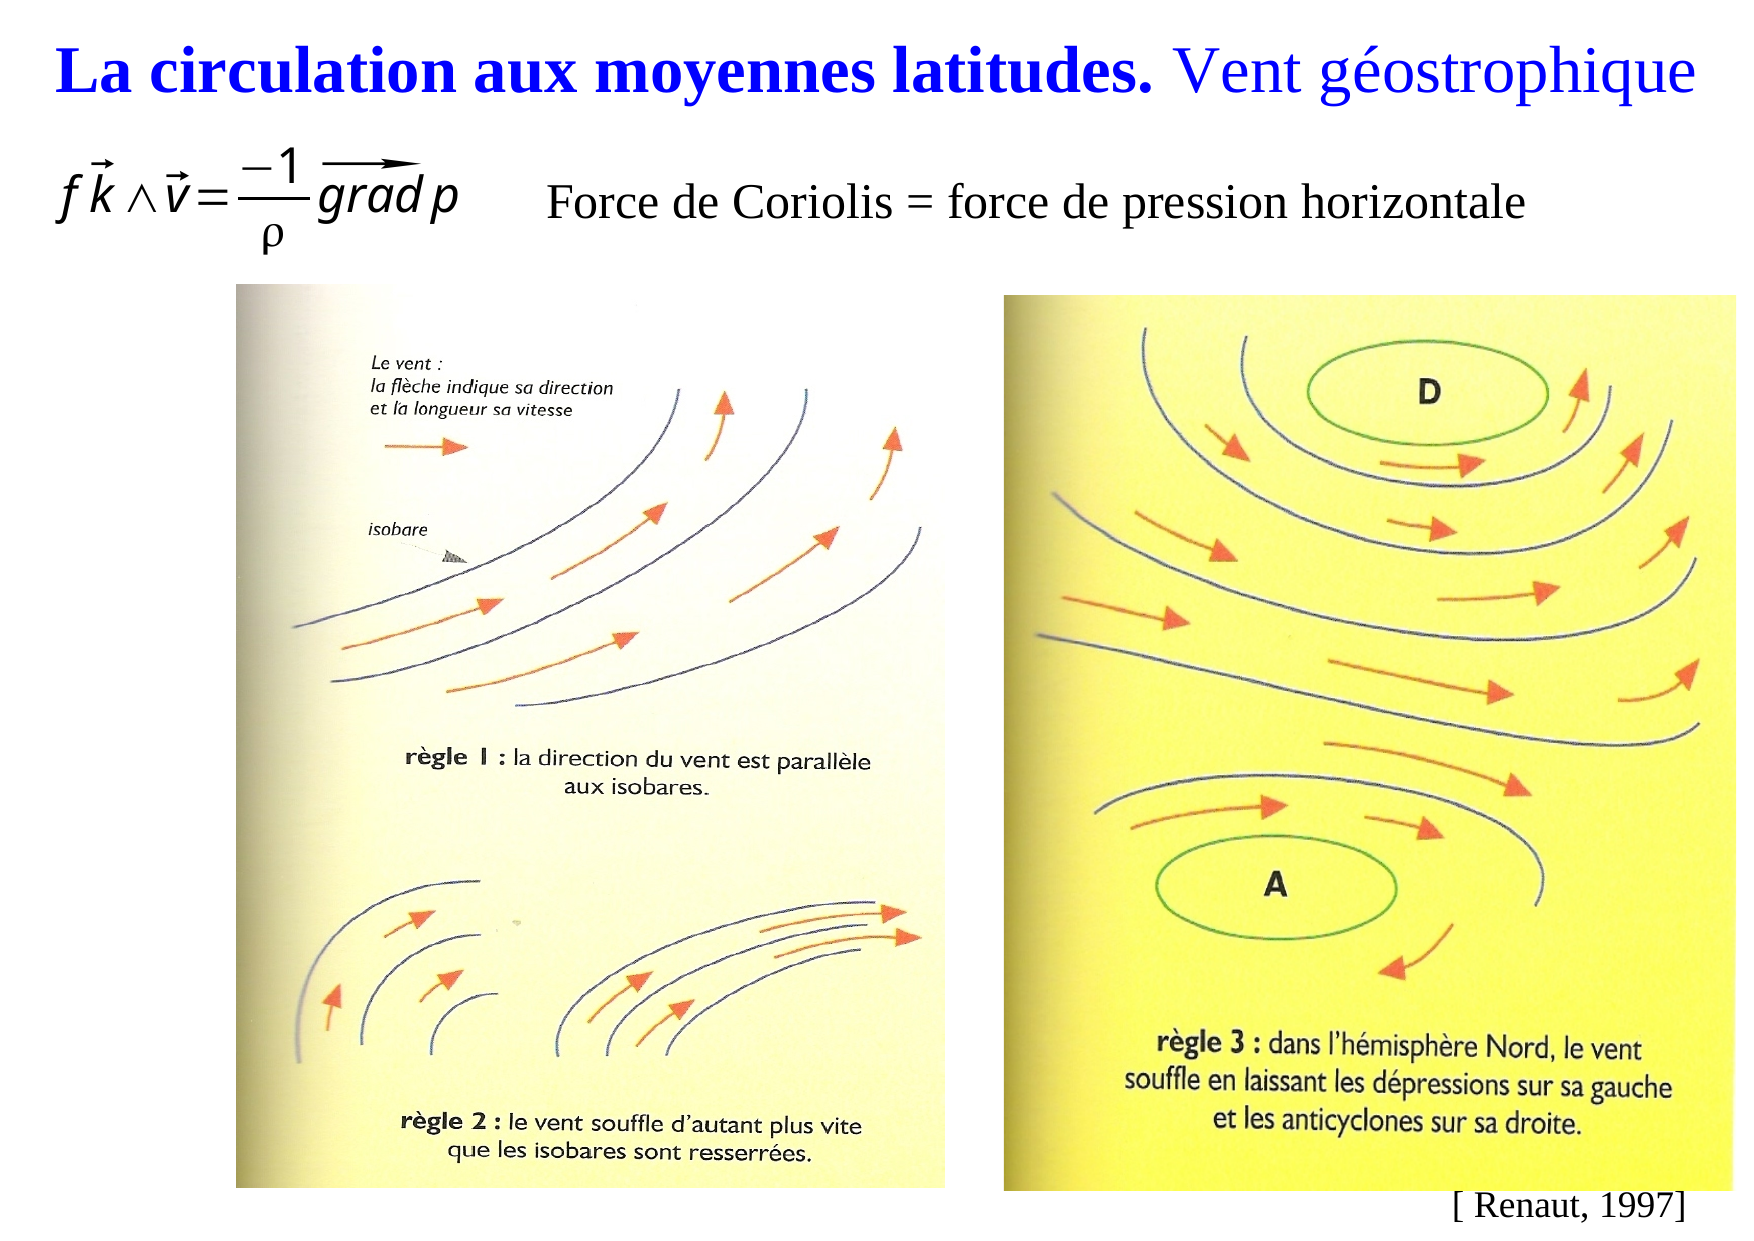

La circulation aux moyennes latitudes. Vent géostrophique
Force de Coriolis = force de pression horizontale
[ Renaut, 1997]